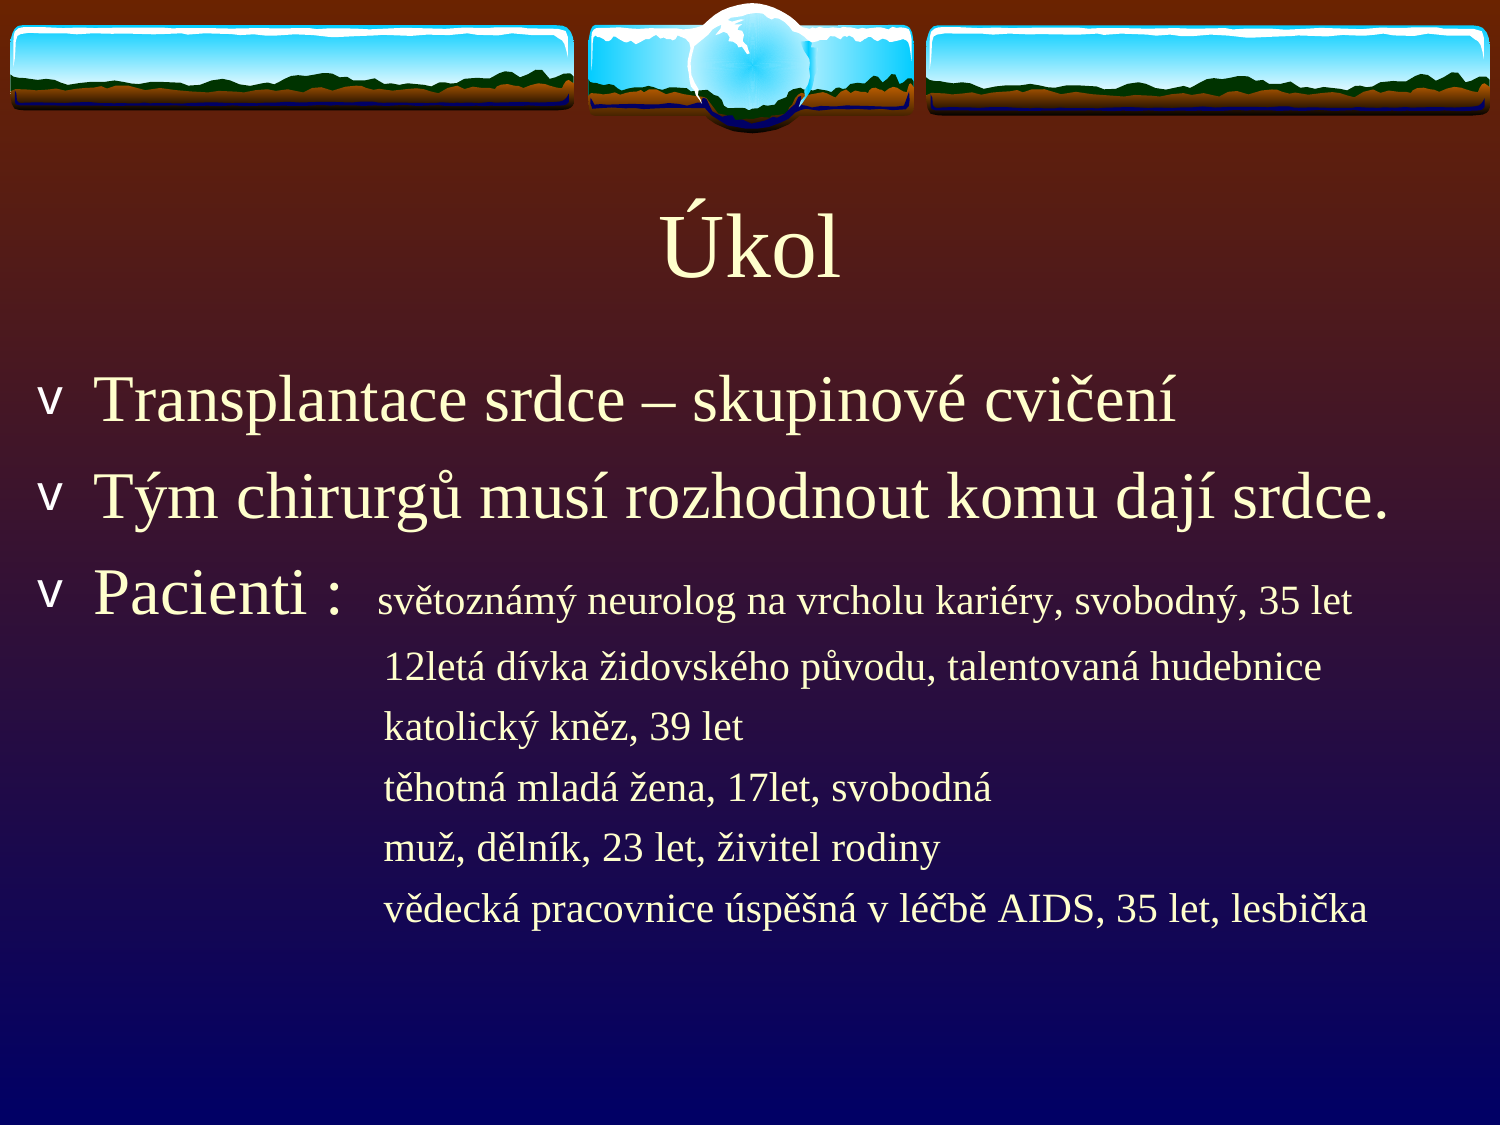

# Úkol
Transplantace srdce – skupinové cvičení
Tým chirurgů musí rozhodnout komu dají srdce.
Pacienti : světoznámý neurolog na vrcholu kariéry, svobodný, 35 let
 12letá dívka židovského původu, talentovaná hudebnice
 katolický kněz, 39 let
 těhotná mladá žena, 17let, svobodná
 muž, dělník, 23 let, živitel rodiny
 vědecká pracovnice úspěšná v léčbě AIDS, 35 let, lesbička